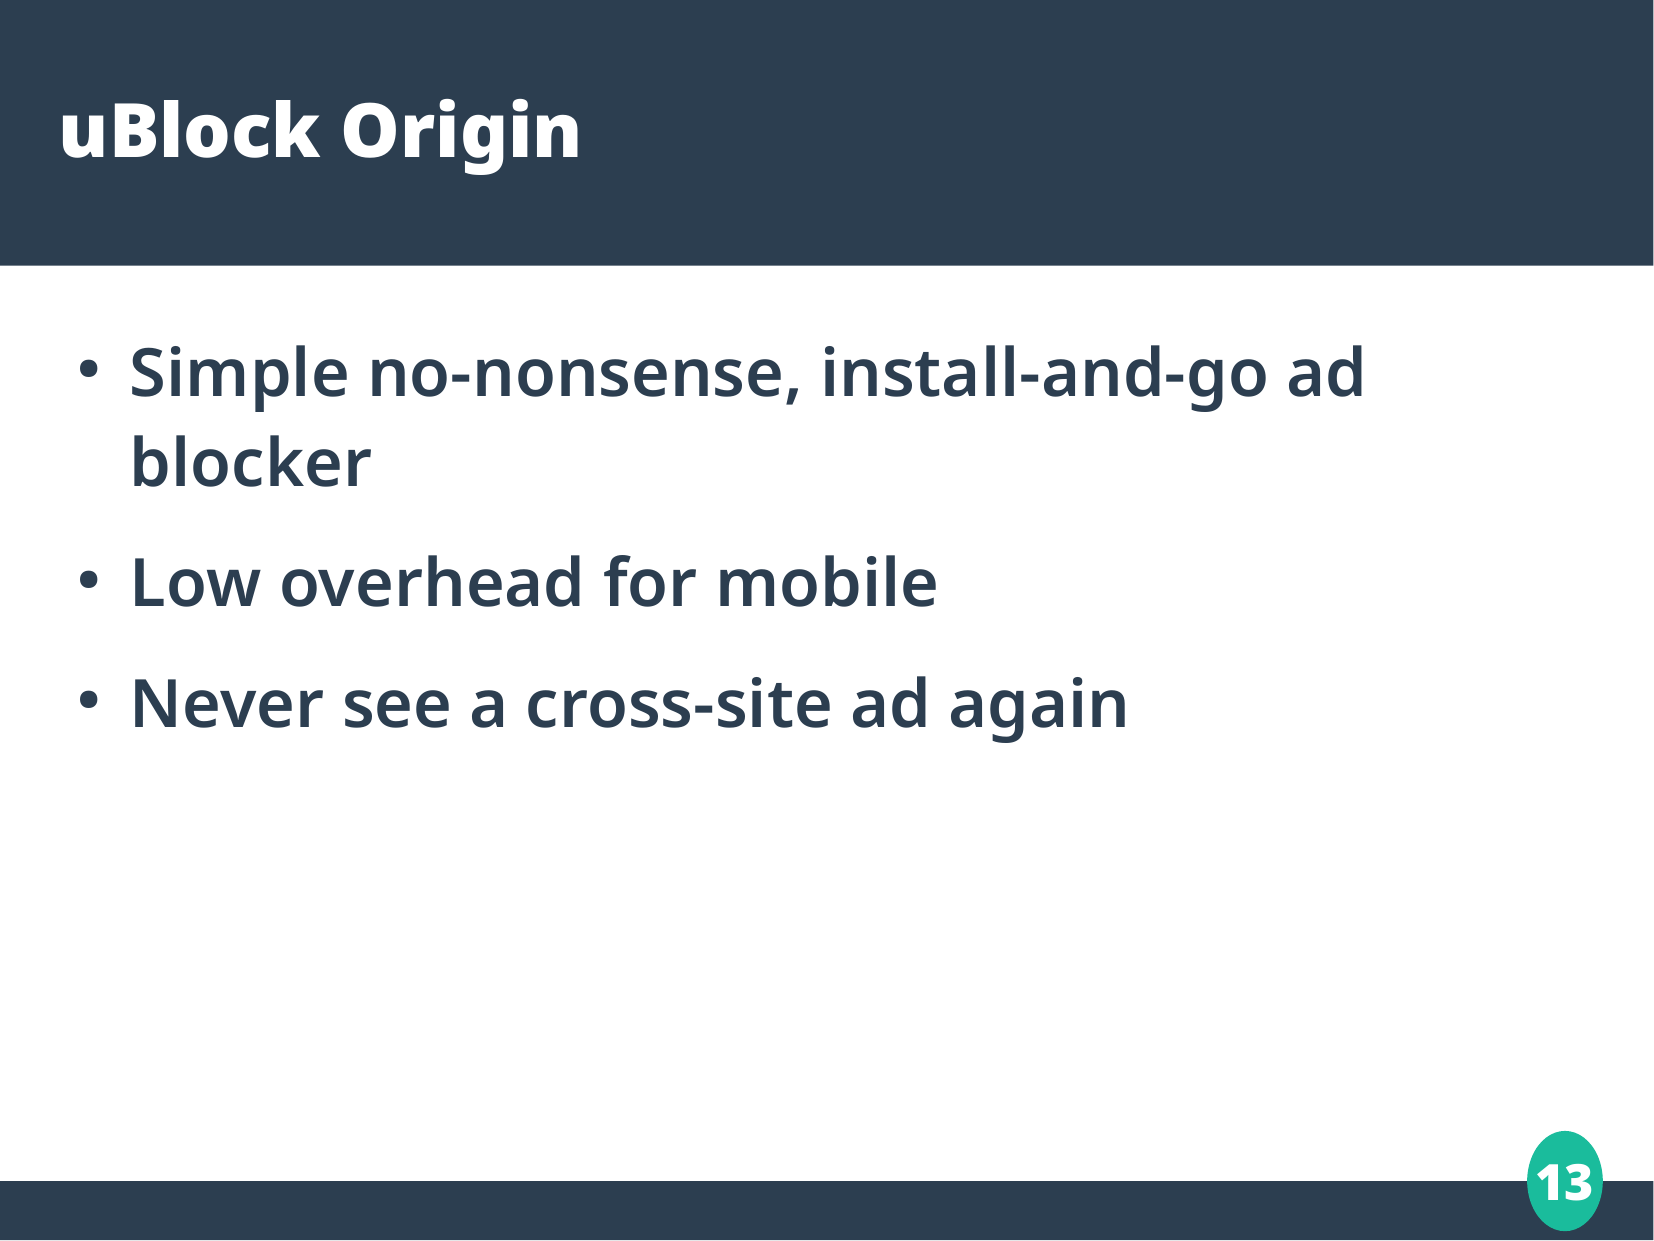

# uBlock Origin
Simple no-nonsense, install-and-go ad blocker
Low overhead for mobile
Never see a cross-site ad again